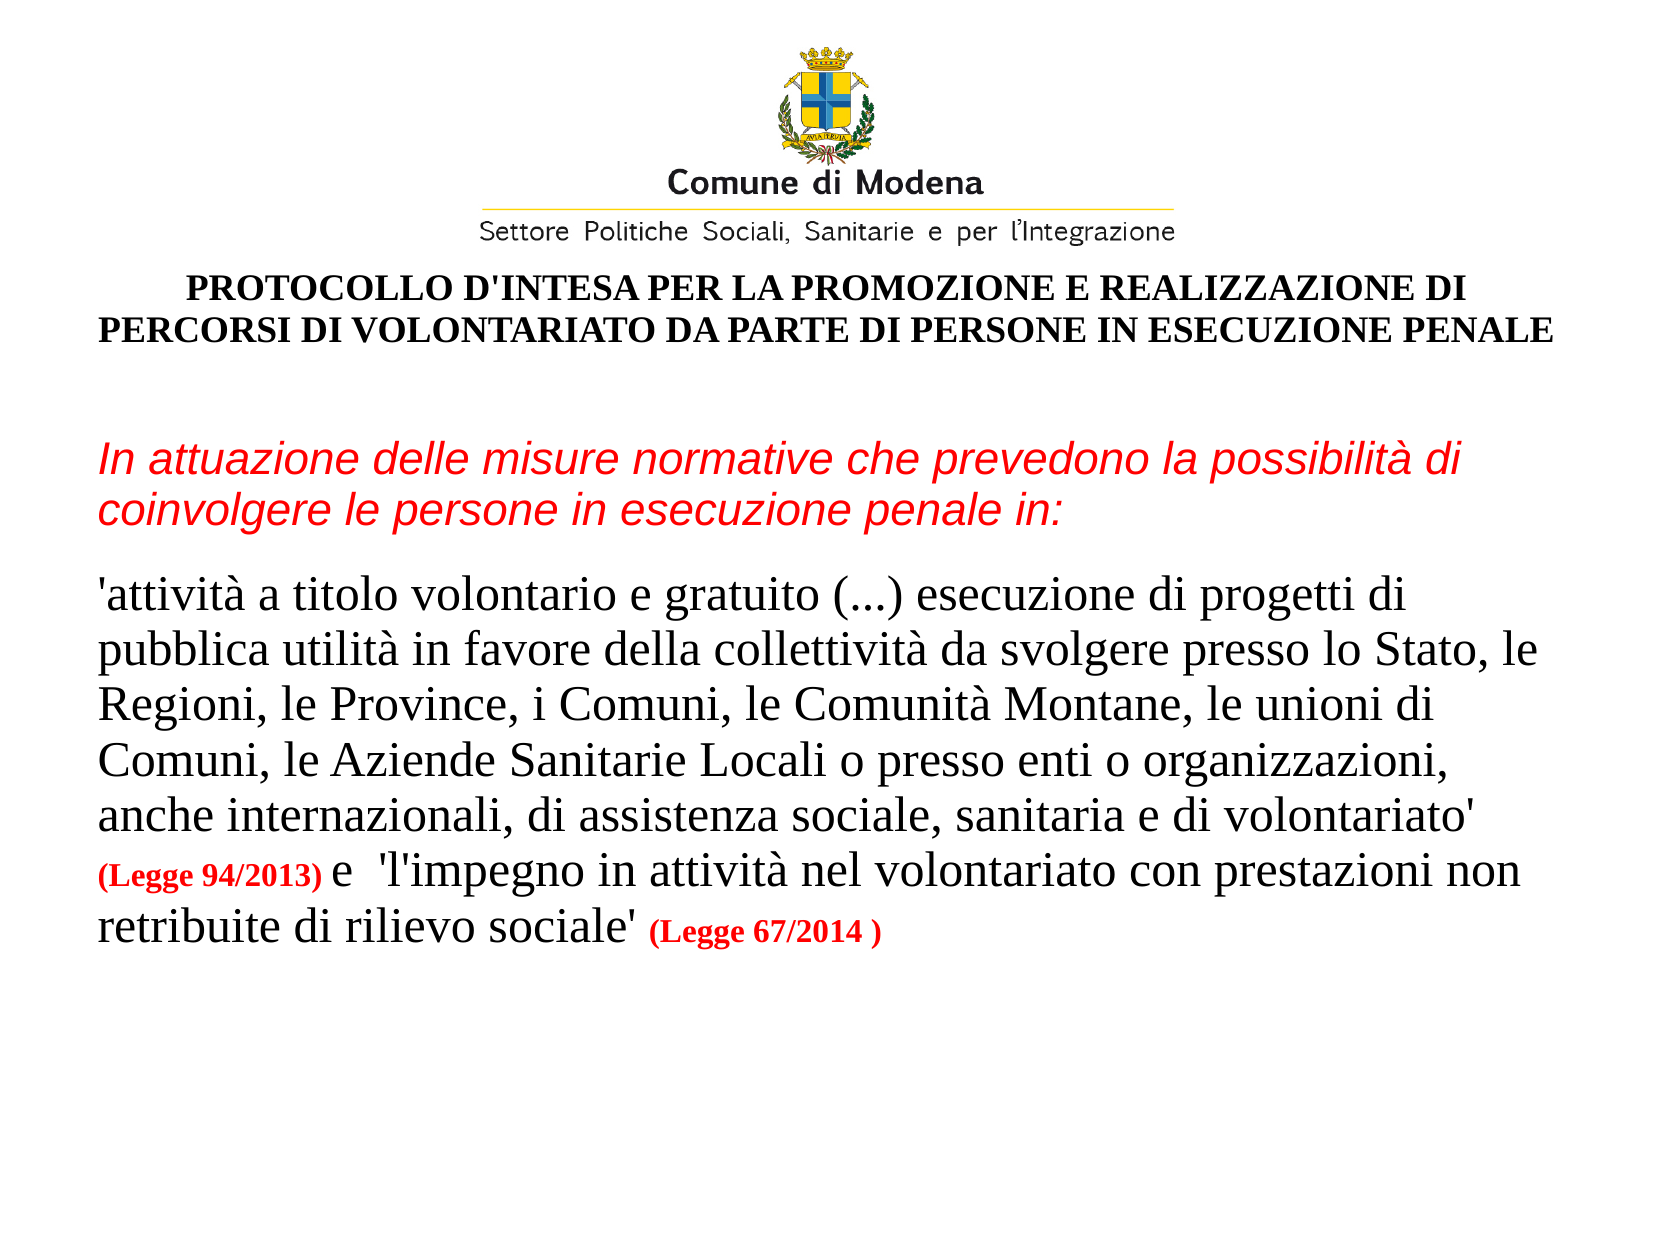

PROTOCOLLO D'INTESA PER LA PROMOZIONE E REALIZZAZIONE DI PERCORSI DI VOLONTARIATO DA PARTE DI PERSONE IN ESECUZIONE PENALE
In attuazione delle misure normative che prevedono la possibilità di coinvolgere le persone in esecuzione penale in:
'attività a titolo volontario e gratuito (...) esecuzione di progetti di pubblica utilità in favore della collettività da svolgere presso lo Stato, le Regioni, le Province, i Comuni, le Comunità Montane, le unioni di Comuni, le Aziende Sanitarie Locali o presso enti o organizzazioni, anche internazionali, di assistenza sociale, sanitaria e di volontariato' (Legge 94/2013) e 'l'impegno in attività nel volontariato con prestazioni non retribuite di rilievo sociale' (Legge 67/2014 )